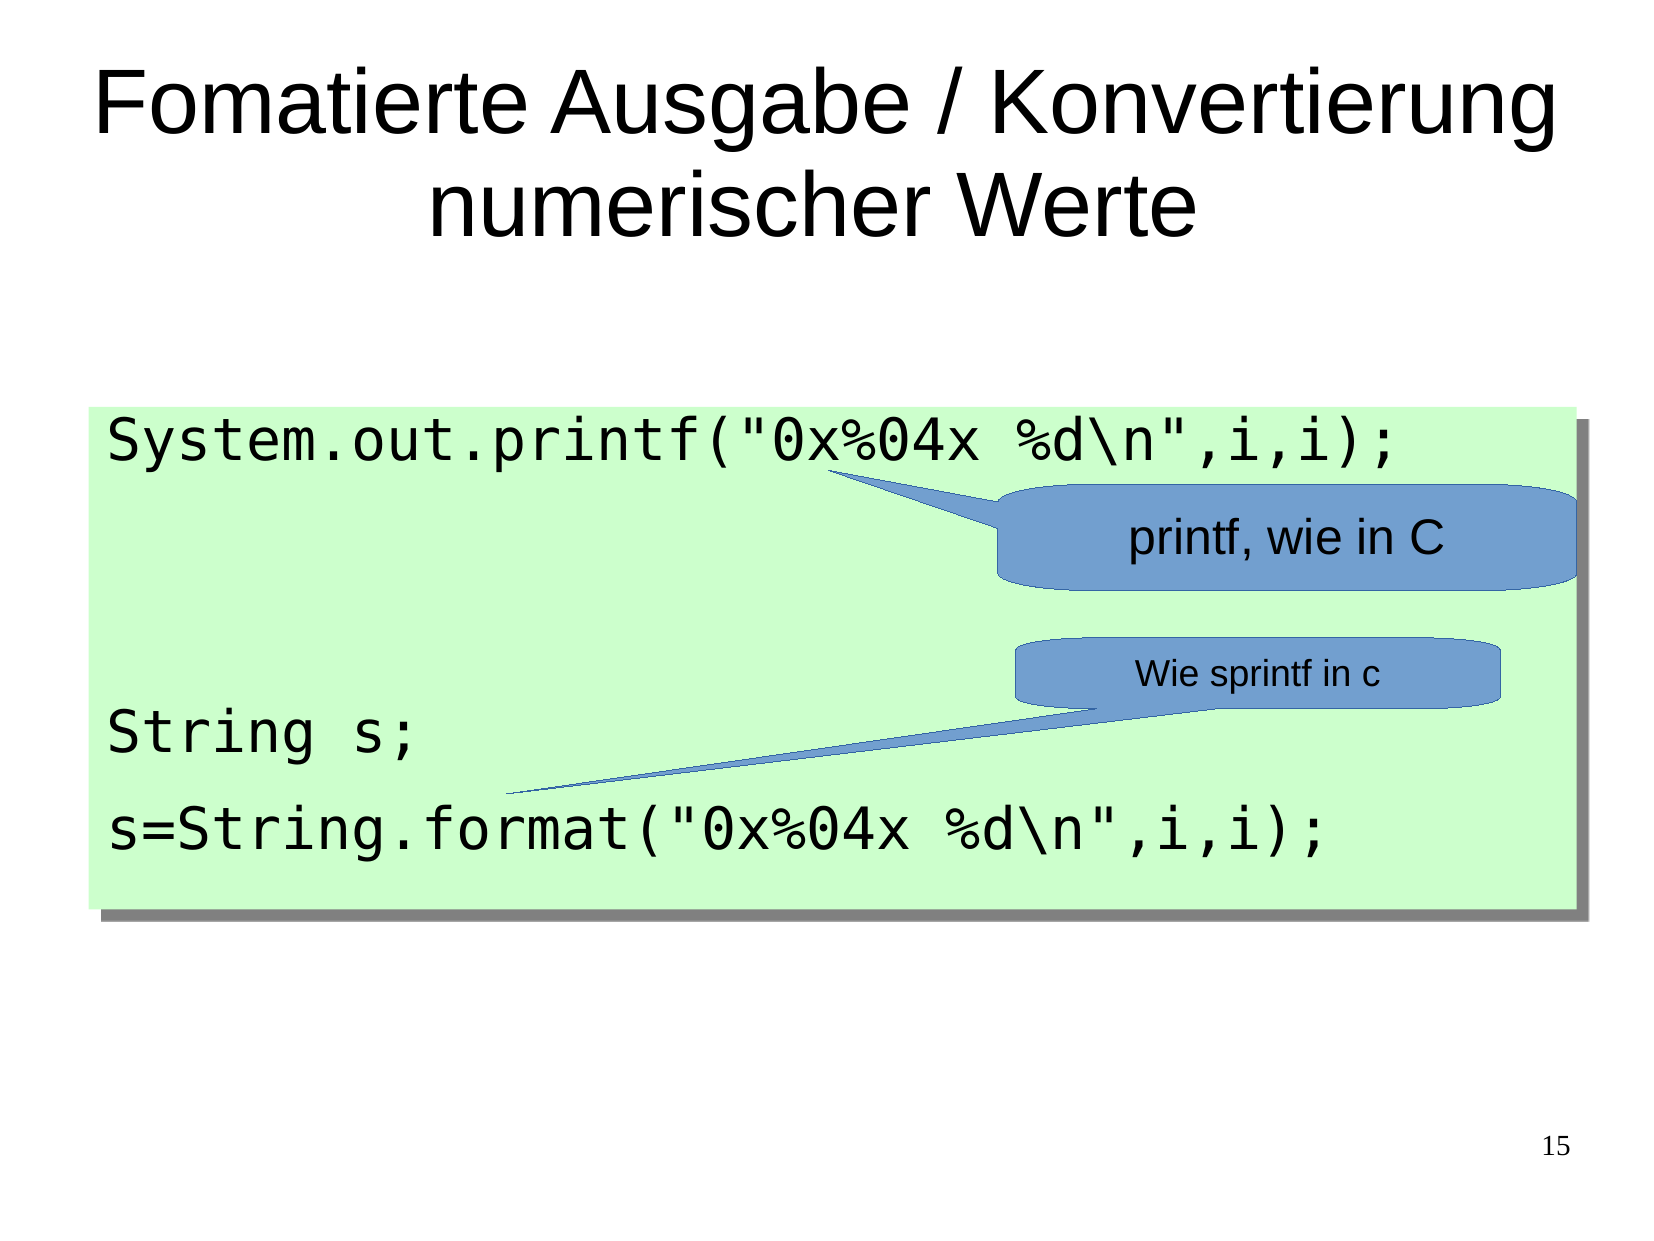

# Fomatierte Ausgabe / Konvertierung numerischer Werte
System.out.printf("0x%04x %d\n",i,i);
String s;
s=String.format("0x%04x %d\n",i,i);
printf, wie in C
Wie sprintf in c
15